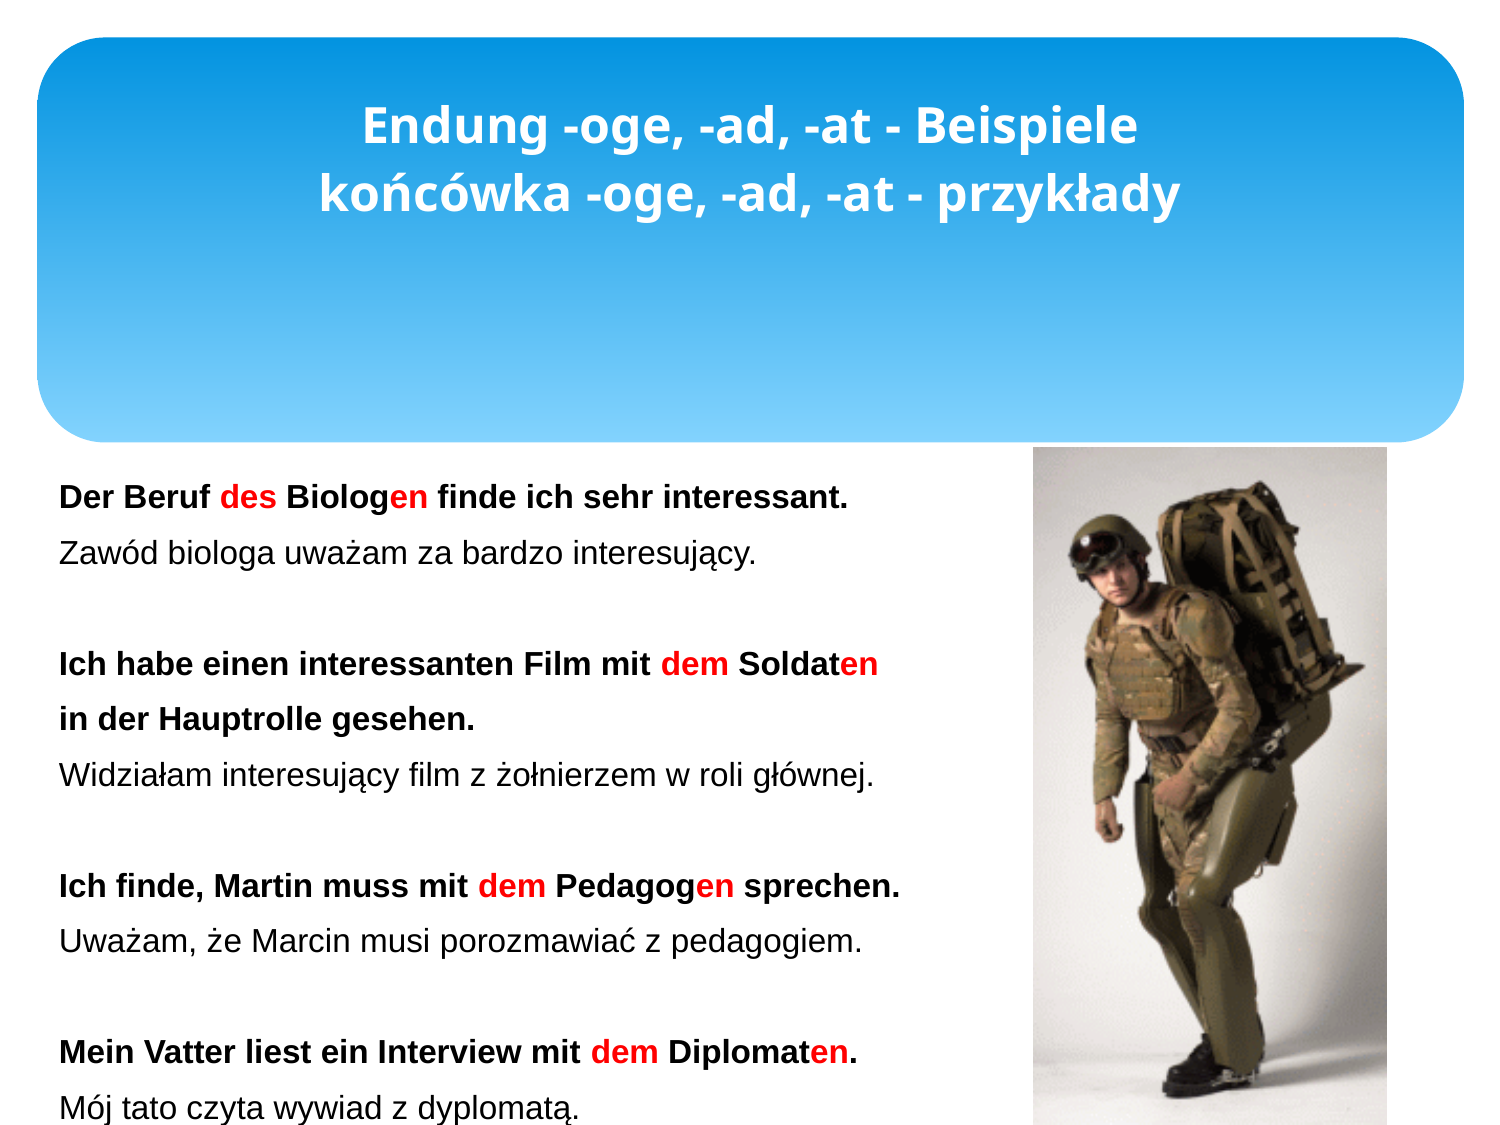

# Endung -oge, -ad, -at - Beispiele końcówka -oge, -ad, -at - przykłady
Der Beruf des Biologen finde ich sehr interessant.
Zawód biologa uważam za bardzo interesujący.
Ich habe einen interessanten Film mit dem Soldaten
in der Hauptrolle gesehen.
Widziałam interesujący film z żołnierzem w roli głównej.
Ich finde, Martin muss mit dem Pedagogen sprechen.
Uważam, że Marcin musi porozmawiać z pedagogiem.
Mein Vatter liest ein Interview mit dem Diplomaten.
Mój tato czyta wywiad z dyplomatą.